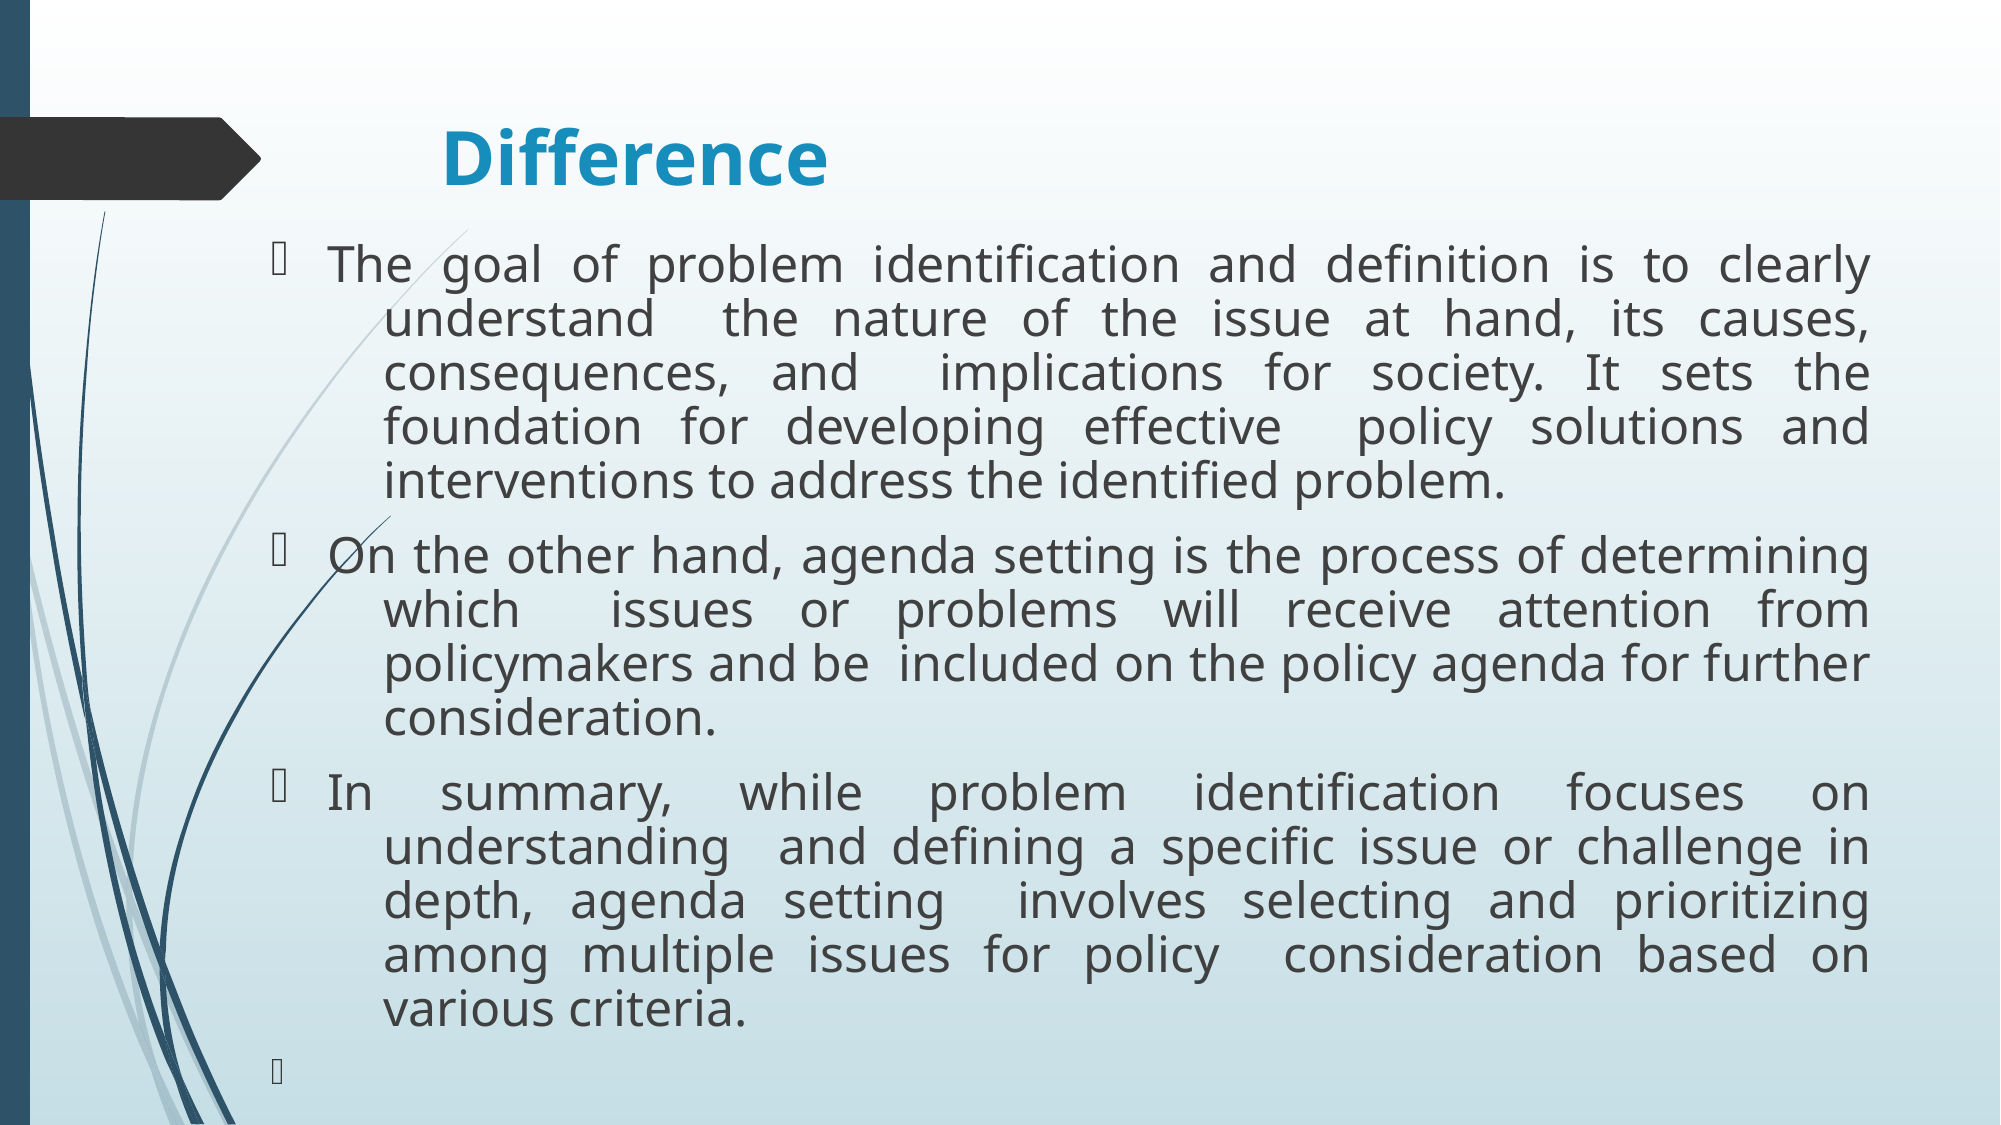

# Difference
The goal of problem identification and definition is to clearly understand the nature of the issue at hand, its causes, consequences, and implications for society. It sets the foundation for developing effective policy solutions and interventions to address the identified problem.
On the other hand, agenda setting is the process of determining which issues or problems will receive attention from policymakers and be included on the policy agenda for further consideration.
In summary, while problem identification focuses on understanding and defining a specific issue or challenge in depth, agenda setting involves selecting and prioritizing among multiple issues for policy consideration based on various criteria.